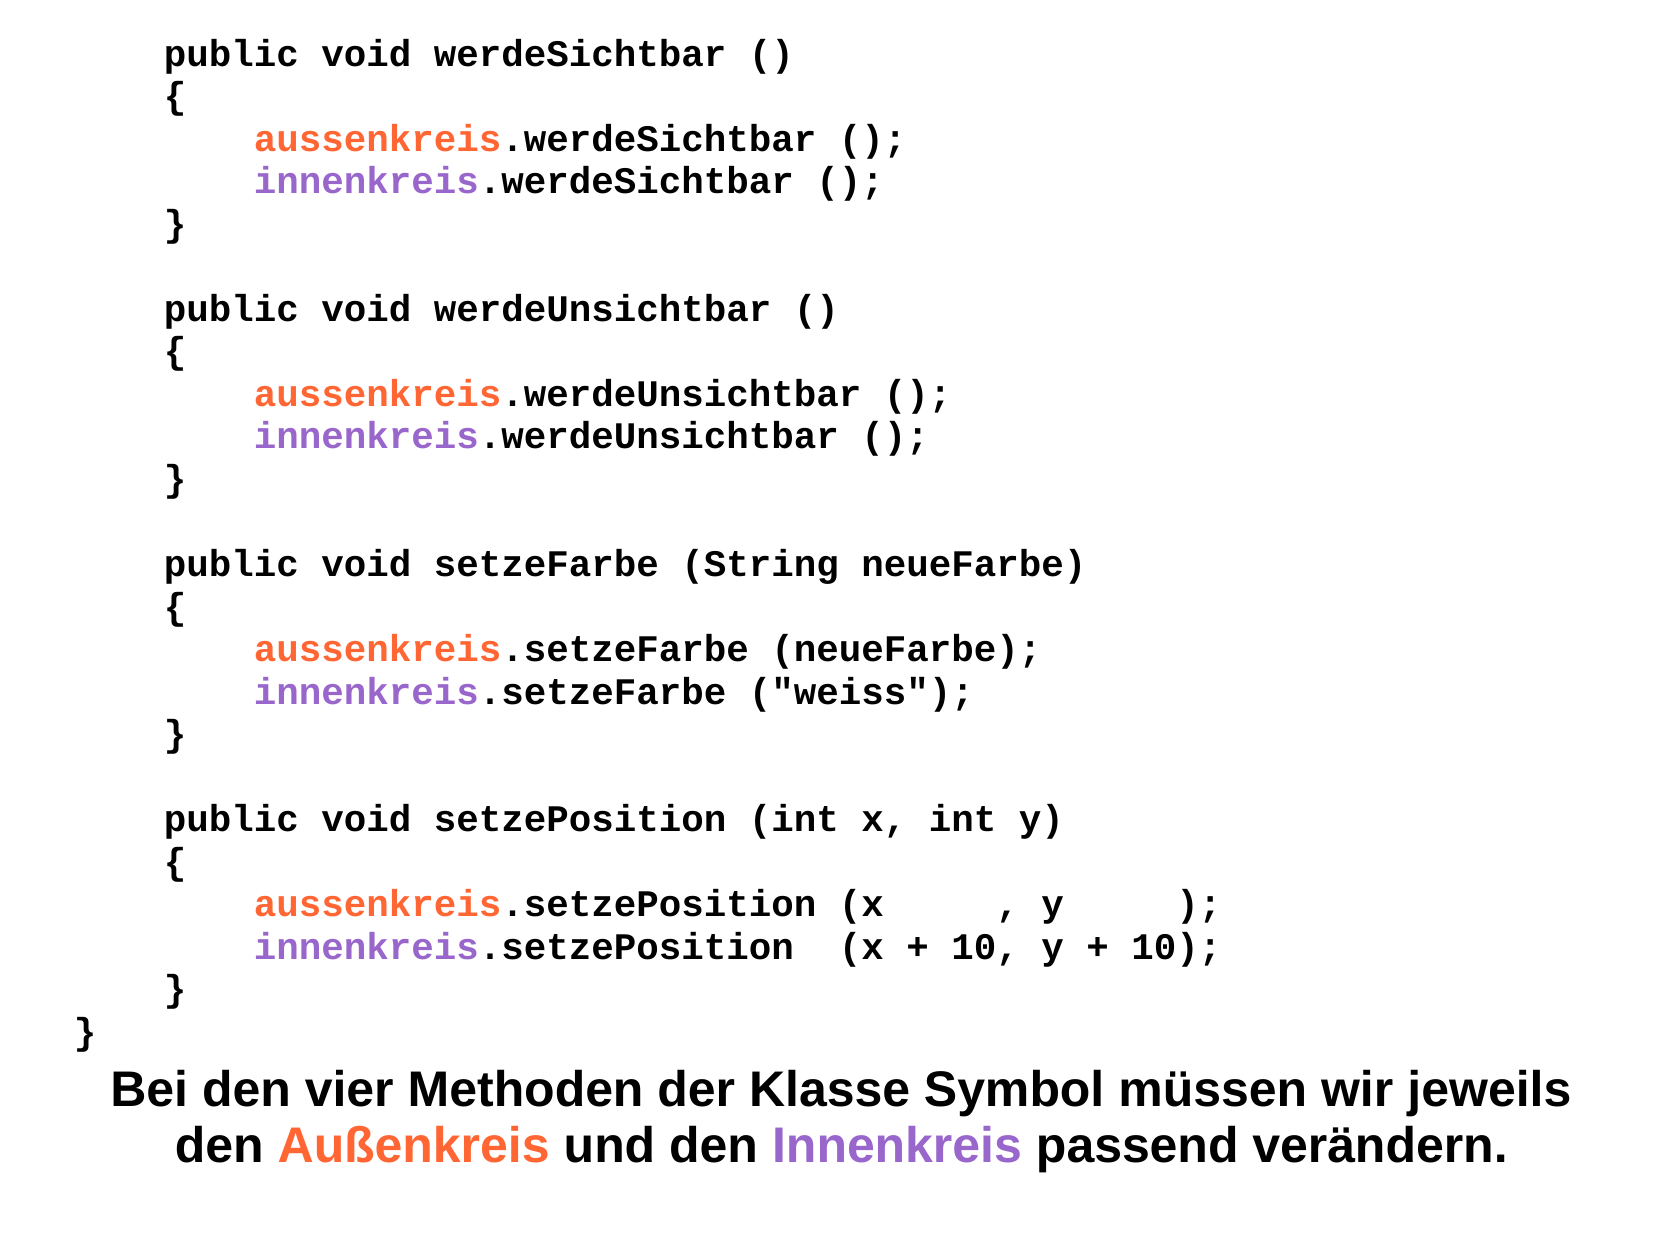

public void werdeSichtbar ()
 {
 aussenkreis.werdeSichtbar ();
 innenkreis.werdeSichtbar ();
 }
 public void werdeUnsichtbar ()
 {
 aussenkreis.werdeUnsichtbar ();
 innenkreis.werdeUnsichtbar ();
 }
 public void setzeFarbe (String neueFarbe)
 {
 aussenkreis.setzeFarbe (neueFarbe);
 innenkreis.setzeFarbe ("weiss");
 }
 public void setzePosition (int x, int y)
 {
 aussenkreis.setzePosition (x , y );
 innenkreis.setzePosition (x + 10, y + 10);
 }
}
Bei den vier Methoden der Klasse Symbol müssen wir jeweils den Außenkreis und den Innenkreis passend verändern.